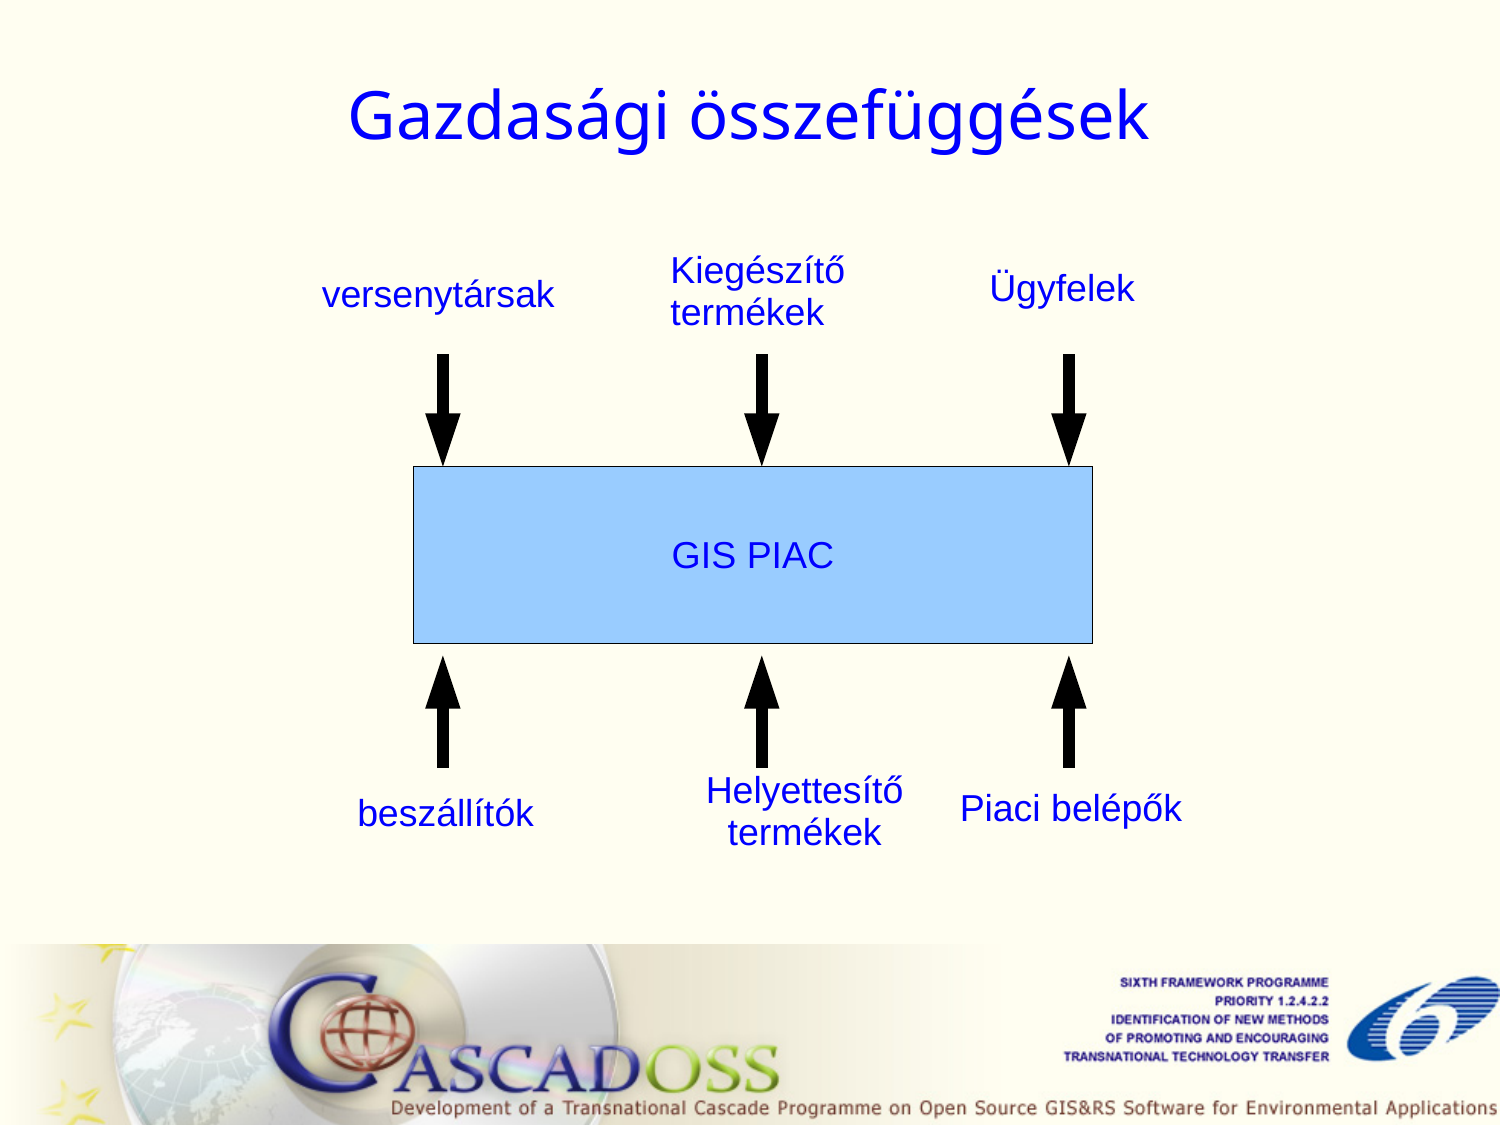

# Gazdasági összefüggések
Kiegészítő
termékek
Ügyfelek
versenytársak
GIS PIAC
Helyettesítő
termékek
Piaci belépők
beszállítók